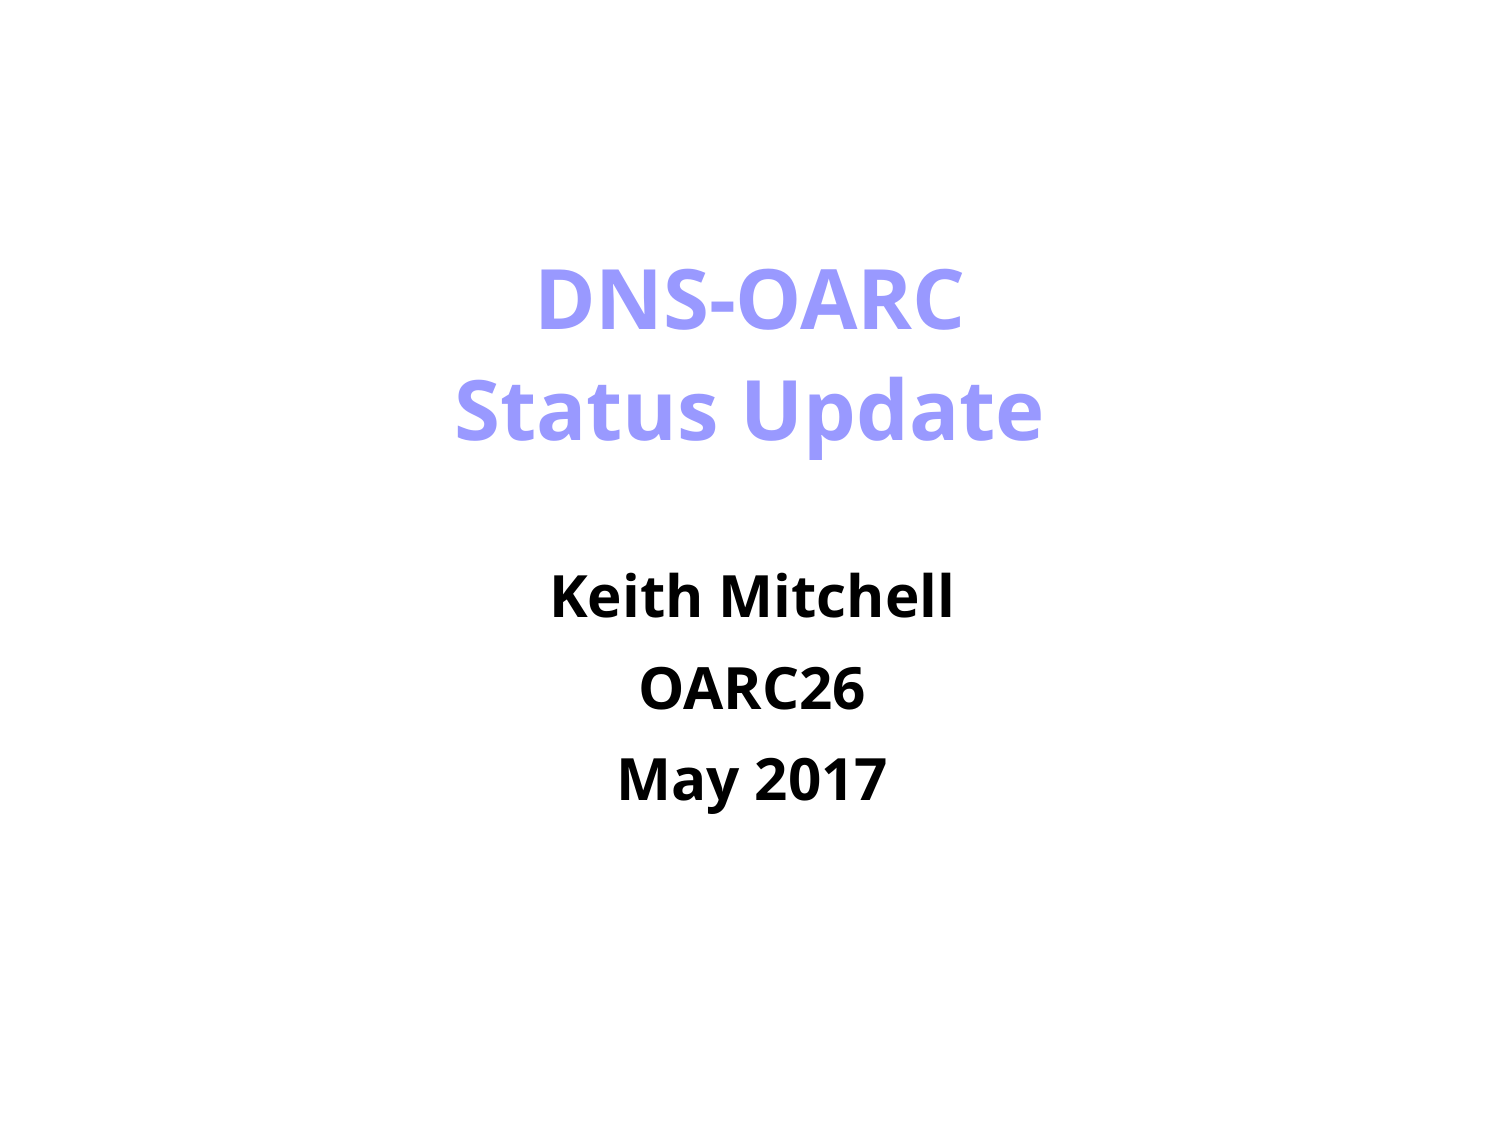

# DNS-OARC Status Update
Keith Mitchell
OARC26
May 2017